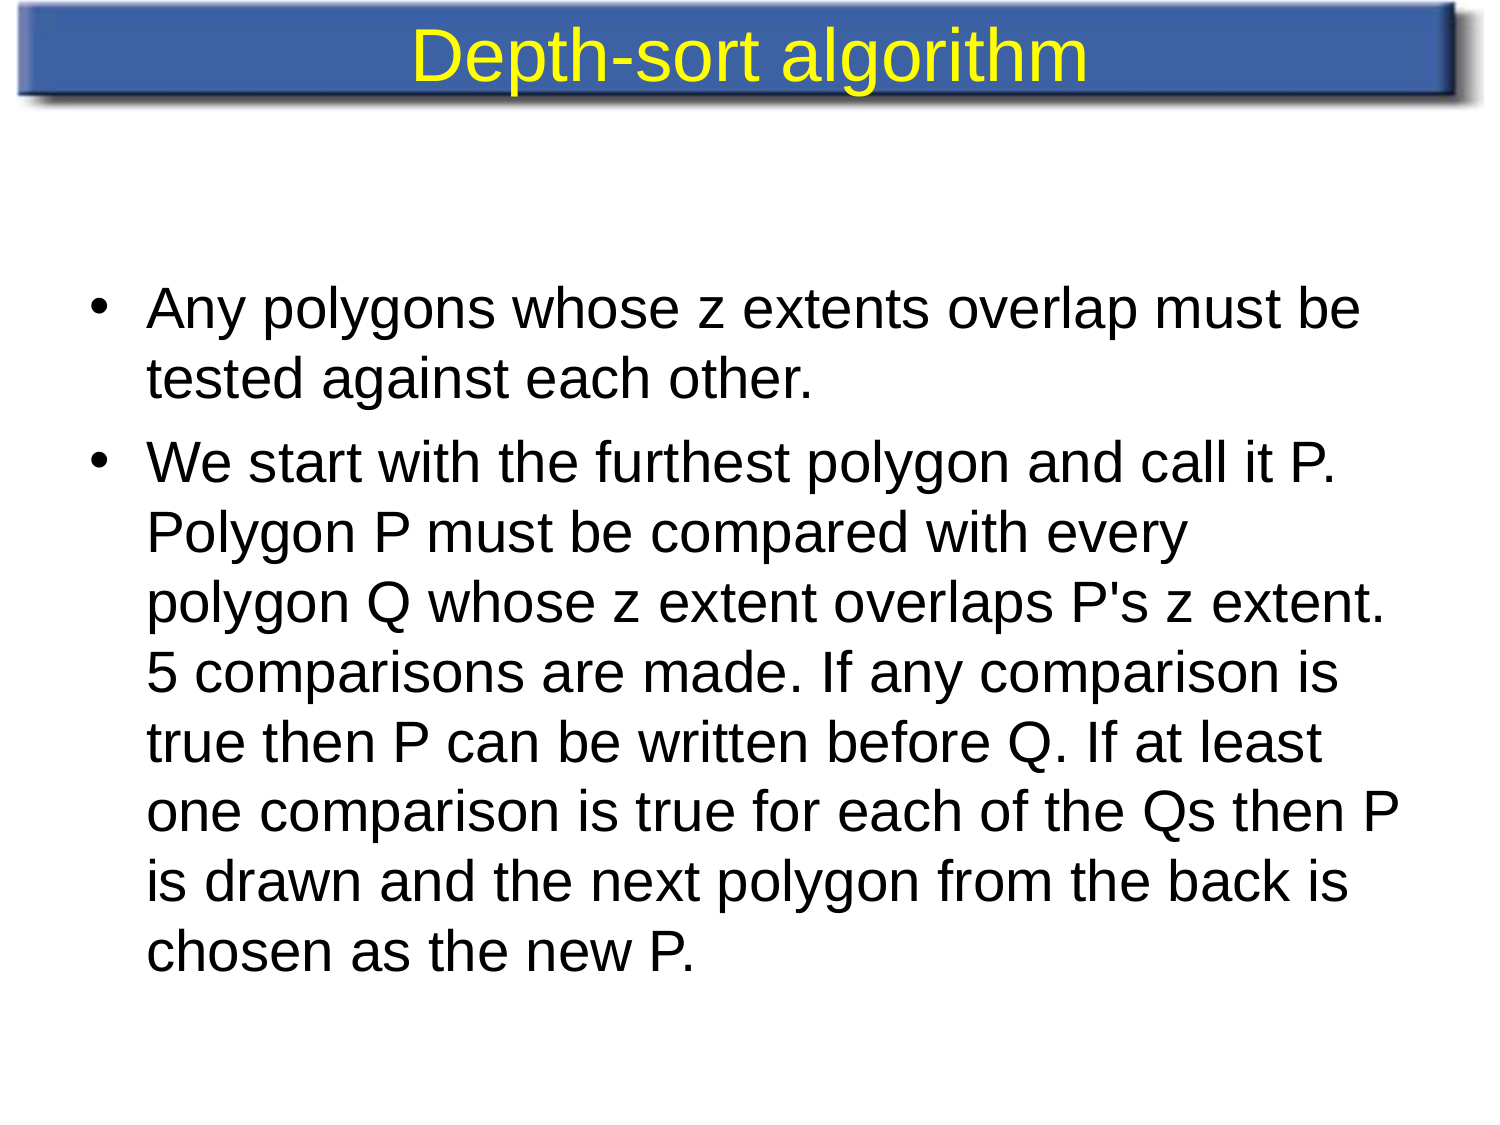

# Depth-sort algorithm
Any polygons whose z extents overlap must be tested against each other.
We start with the furthest polygon and call it P. Polygon P must be compared with every polygon Q whose z extent overlaps P's z extent. 5 comparisons are made. If any comparison is true then P can be written before Q. If at least one comparison is true for each of the Qs then P is drawn and the next polygon from the back is chosen as the new P.